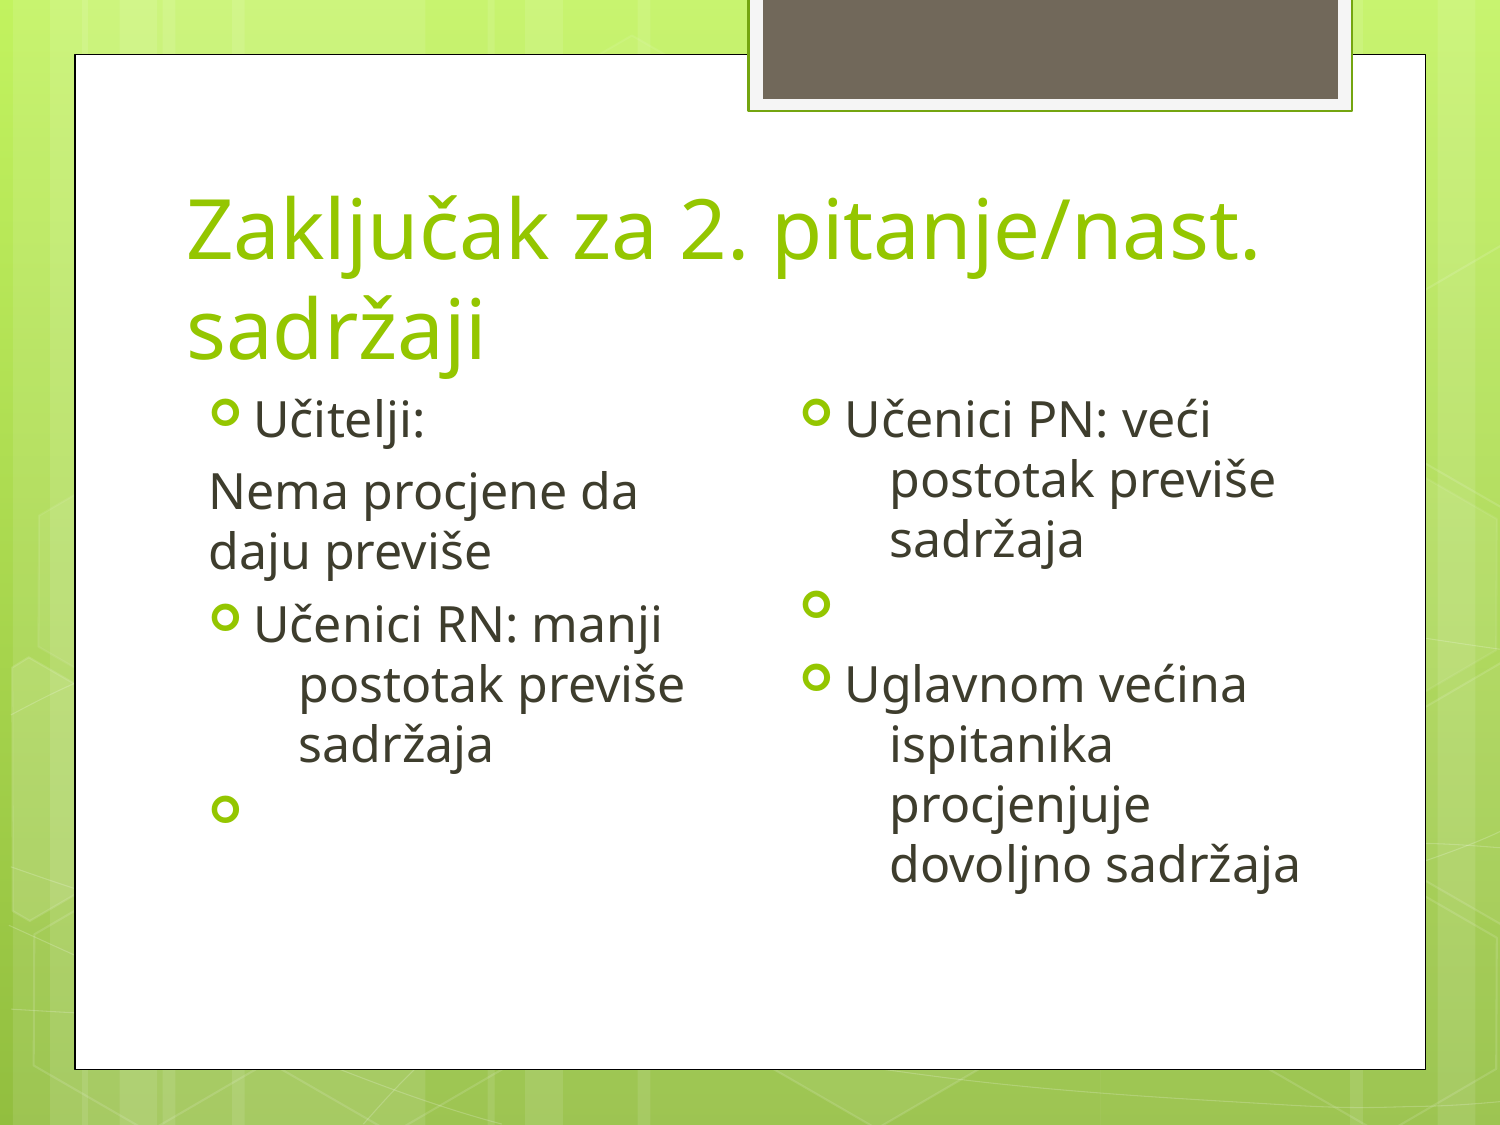

# Zaključak za 2. pitanje/nast. sadržaji
Učitelji:
Nema procjene da daju previše
Učenici RN: manji postotak previše sadržaja
Učenici PN: veći postotak previše sadržaja
Uglavnom većina ispitanika procjenjuje dovoljno sadržaja